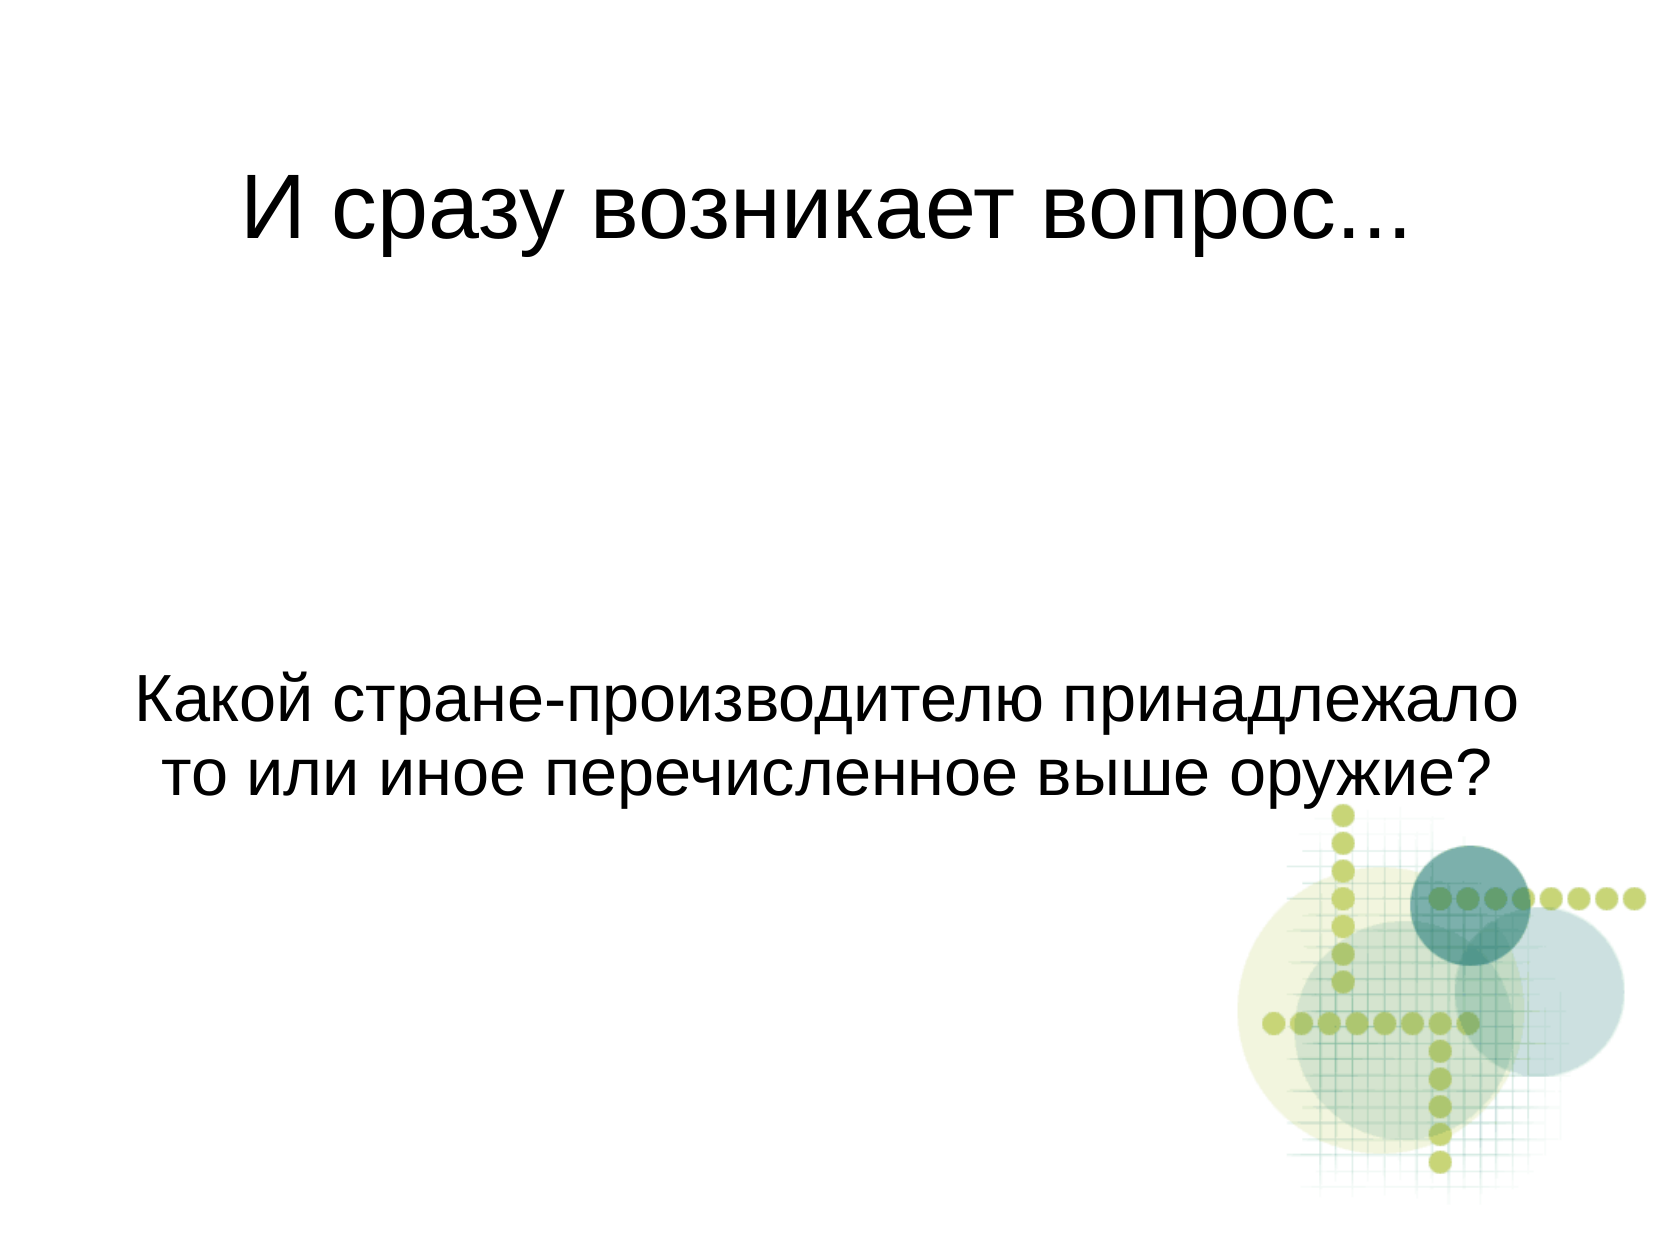

# И сразу возникает вопрос...
Какой стране-производителю принадлежало то или иное перечисленное выше оружие?